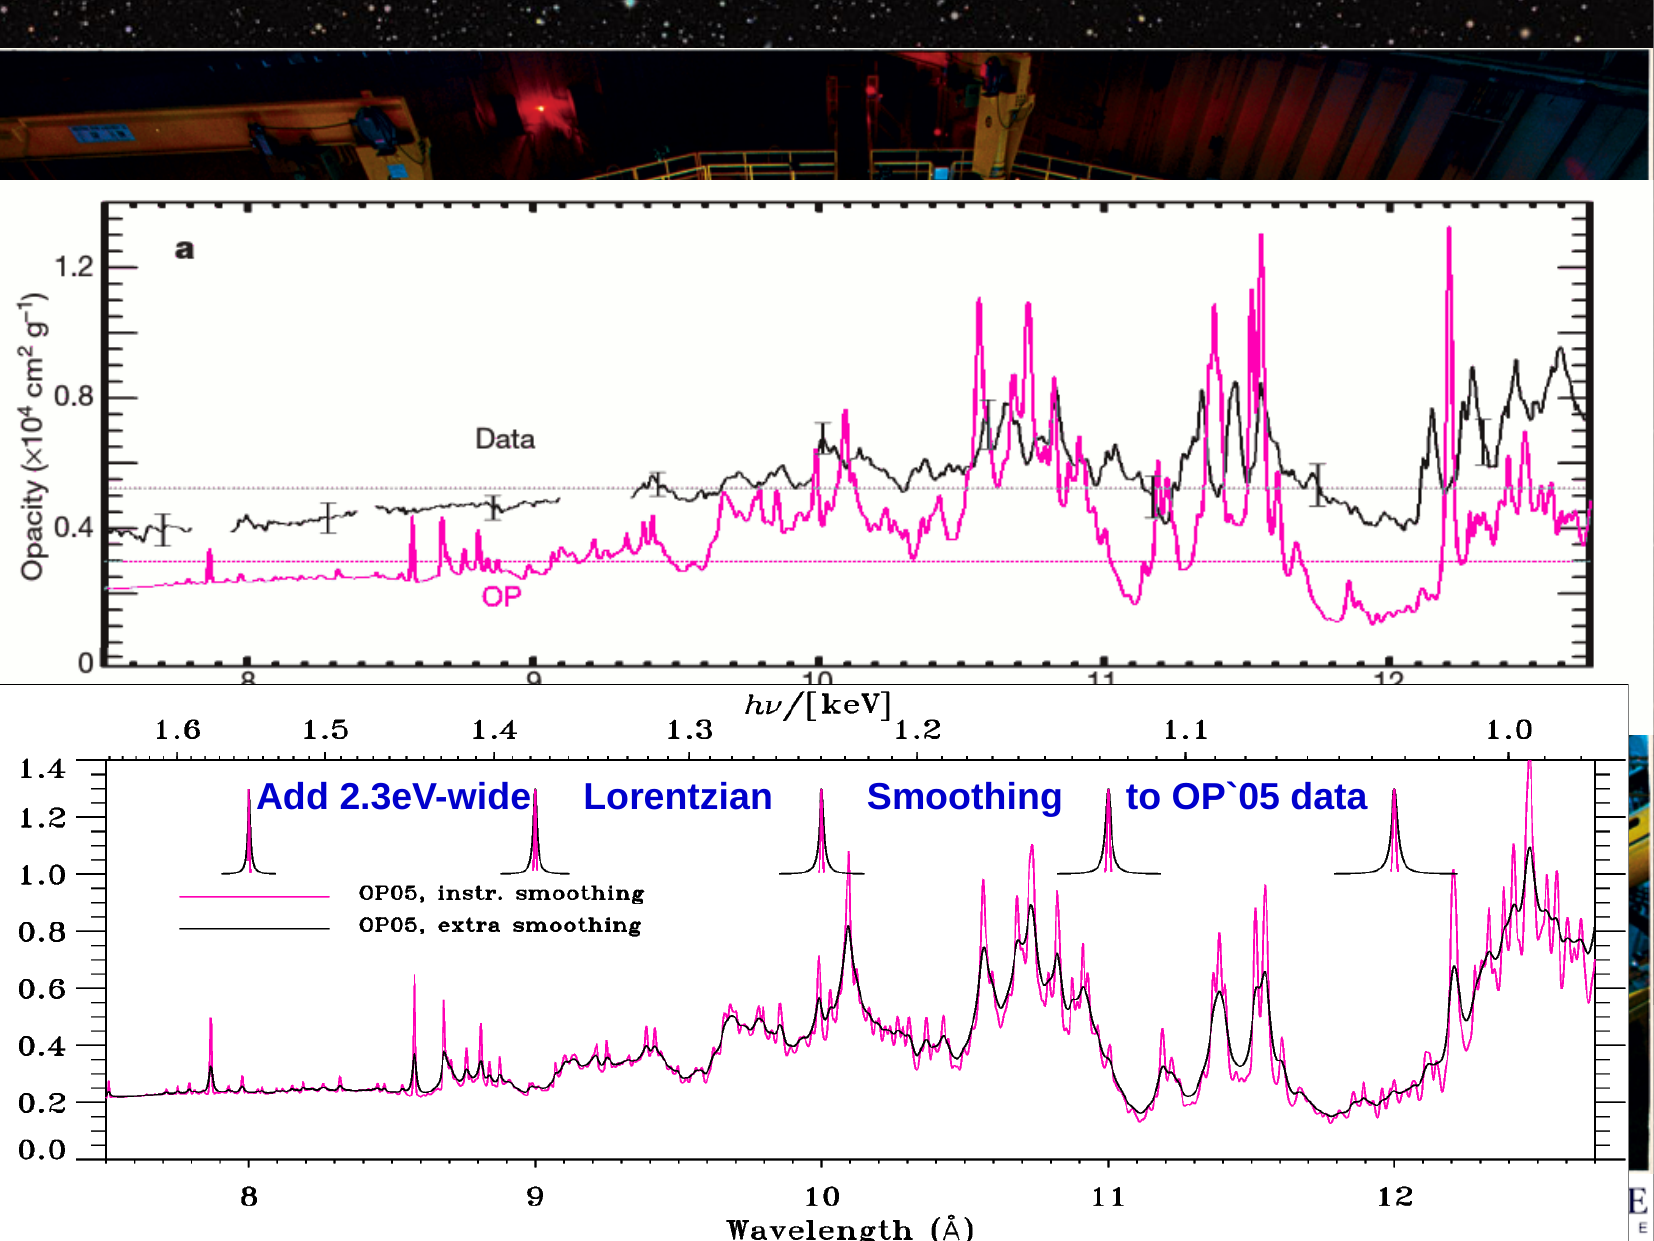

# Solution: Increase Z or Opacity
Then Bailey et al. (2015) measured the opacity of Fe at conditions close to bottom of solar CZ.
And found significantly higher opacity than any calculations to date!
Switching out Opacity Project (OP`05) Fe-absorption for the measured ⇒ +7% κRoss
Let's try to mimick Fe measurement in OP`05 and see what happens!
 Add 2.3eV-wide Lorentzian Smoothing to OP`05 data